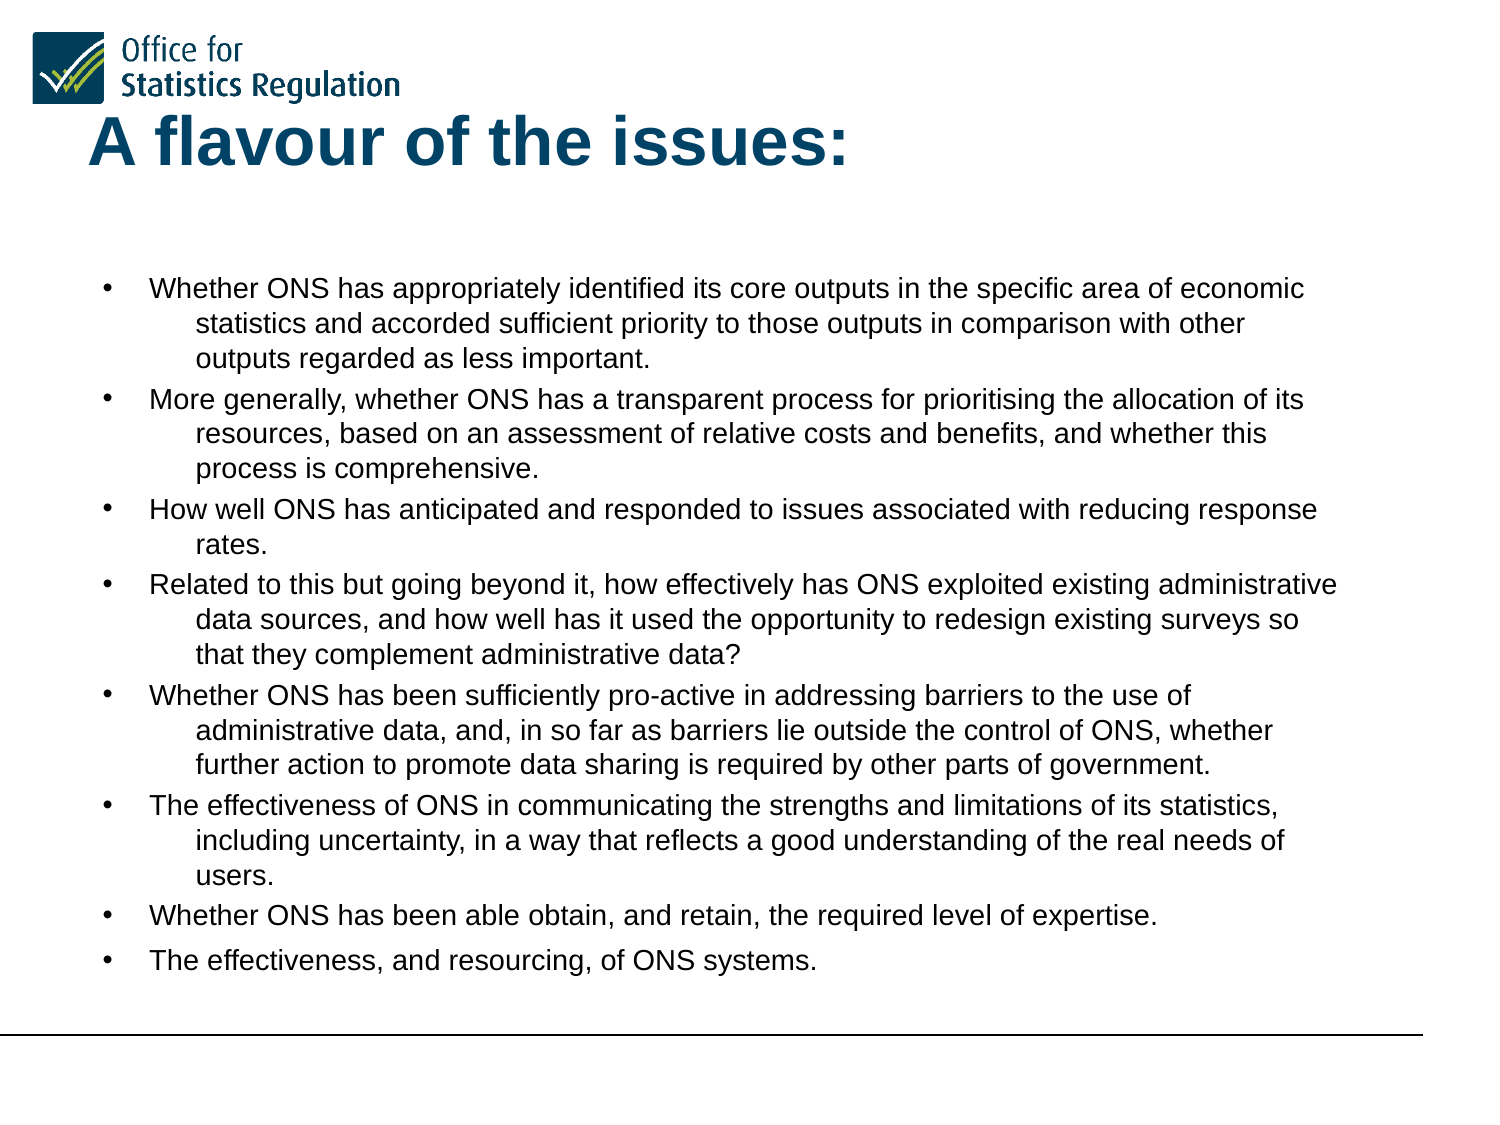

# A flavour of the issues:
Whether ONS has appropriately identified its core outputs in the specific area of economic statistics and accorded sufficient priority to those outputs in comparison with other outputs regarded as less important.
More generally, whether ONS has a transparent process for prioritising the allocation of its resources, based on an assessment of relative costs and benefits, and whether this process is comprehensive.
How well ONS has anticipated and responded to issues associated with reducing response rates.
Related to this but going beyond it, how effectively has ONS exploited existing administrative data sources, and how well has it used the opportunity to redesign existing surveys so that they complement administrative data?
Whether ONS has been sufficiently pro-active in addressing barriers to the use of administrative data, and, in so far as barriers lie outside the control of ONS, whether further action to promote data sharing is required by other parts of government.
The effectiveness of ONS in communicating the strengths and limitations of its statistics, including uncertainty, in a way that reflects a good understanding of the real needs of users.
Whether ONS has been able obtain, and retain, the required level of expertise.
The effectiveness, and resourcing, of ONS systems.